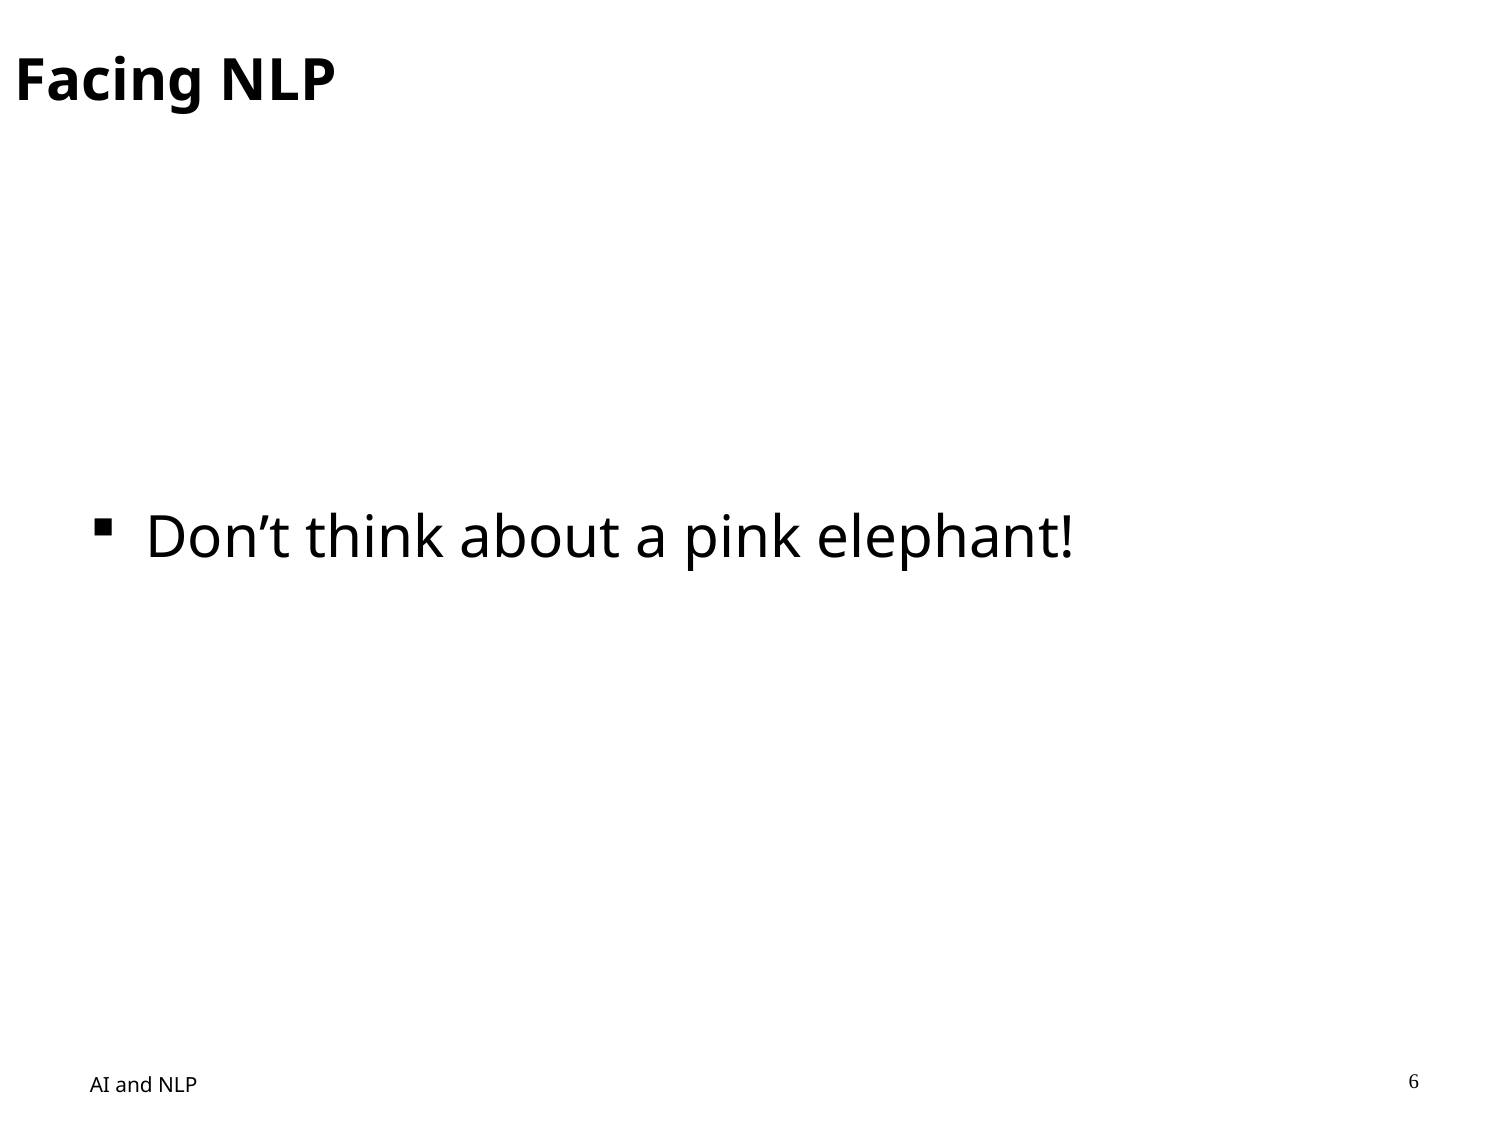

Facing NLP
# Don’t think about a pink elephant!
6